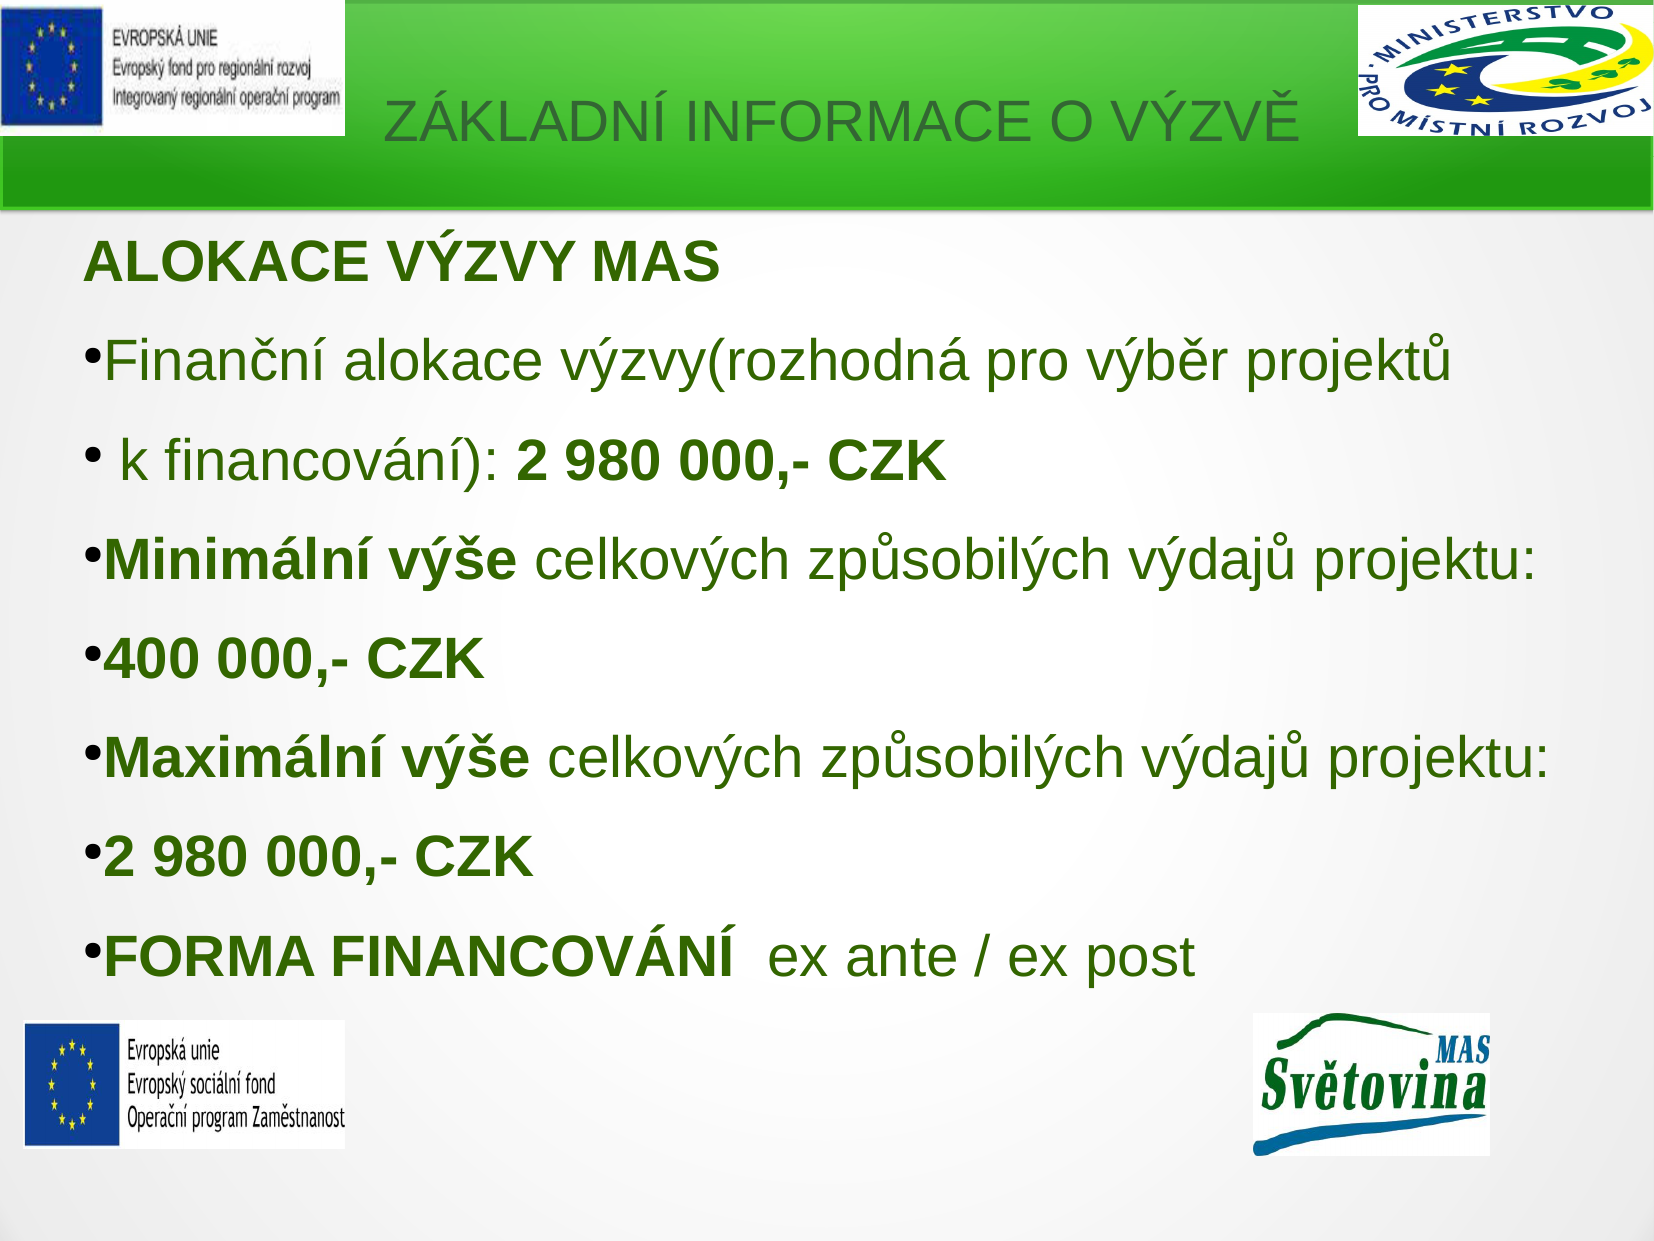

# ZÁKLADNÍ INFORMACE O VÝZVĚ
ALOKACE VÝZVY MAS
Finanční alokace výzvy(rozhodná pro výběr projektů
 k financování): 2 980 000,- CZK
Minimální výše celkových způsobilých výdajů projektu:
400 000,- CZK
Maximální výše celkových způsobilých výdajů projektu:
2 980 000,- CZK
FORMA FINANCOVÁNÍ ex ante / ex post